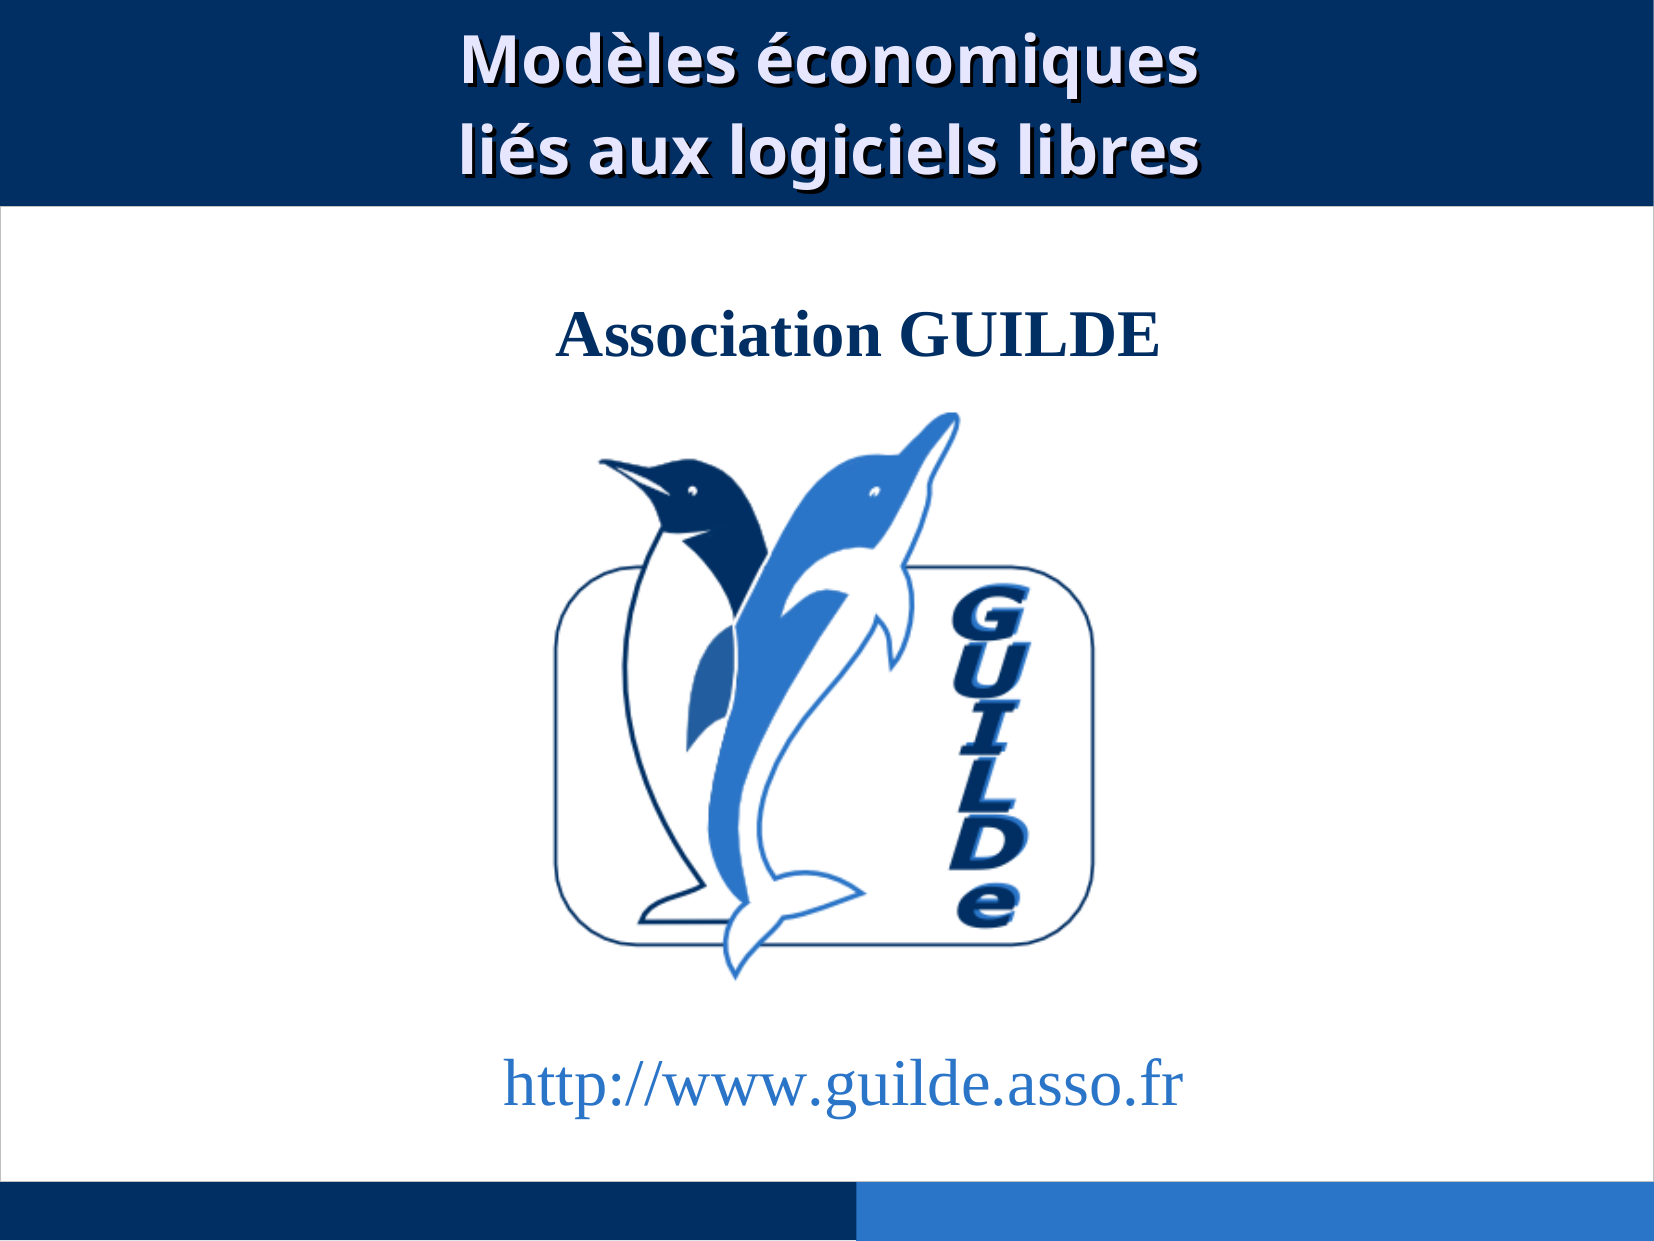

# Modèles économiques liés aux logiciels libres
Association GUILDE
http://www.guilde.asso.fr